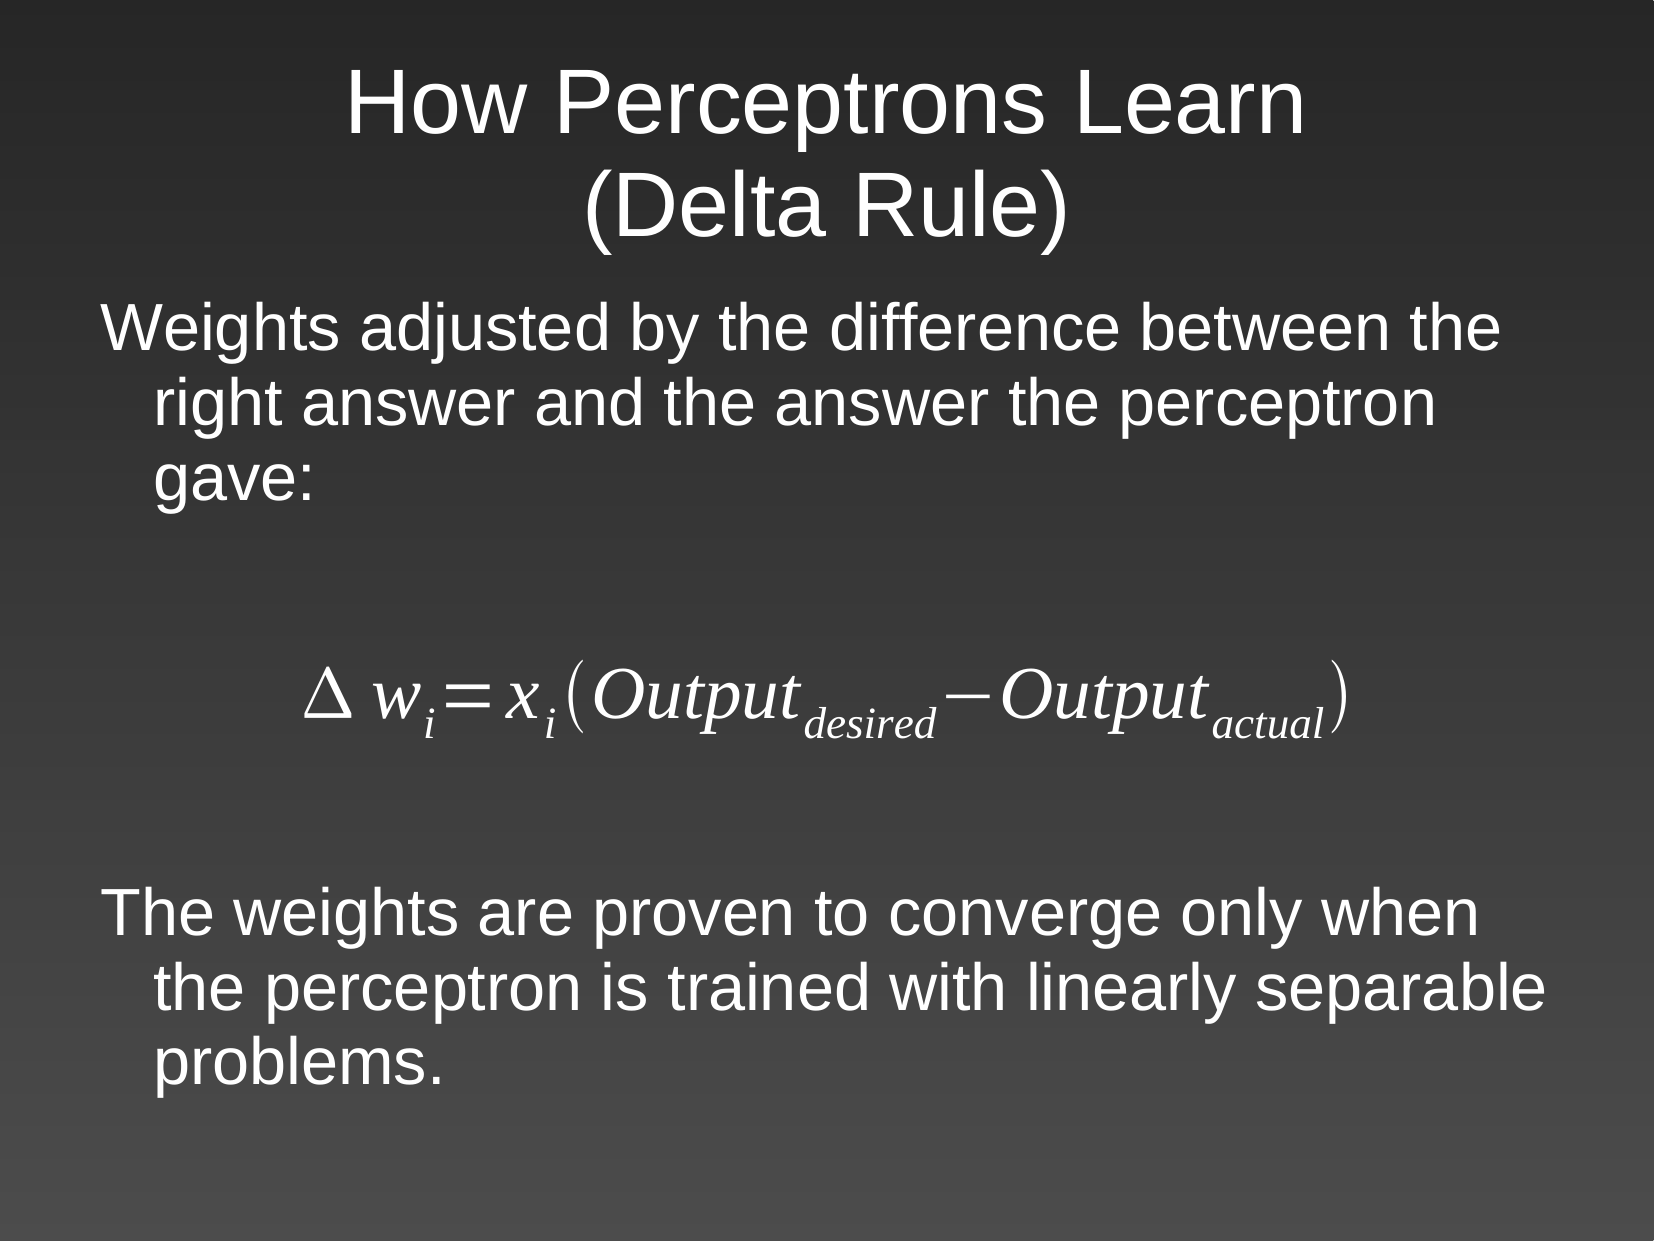

# How Perceptrons Learn (Delta Rule)
Weights adjusted by the difference between the right answer and the answer the perceptron gave:
The weights are proven to converge only when the perceptron is trained with linearly separable problems.